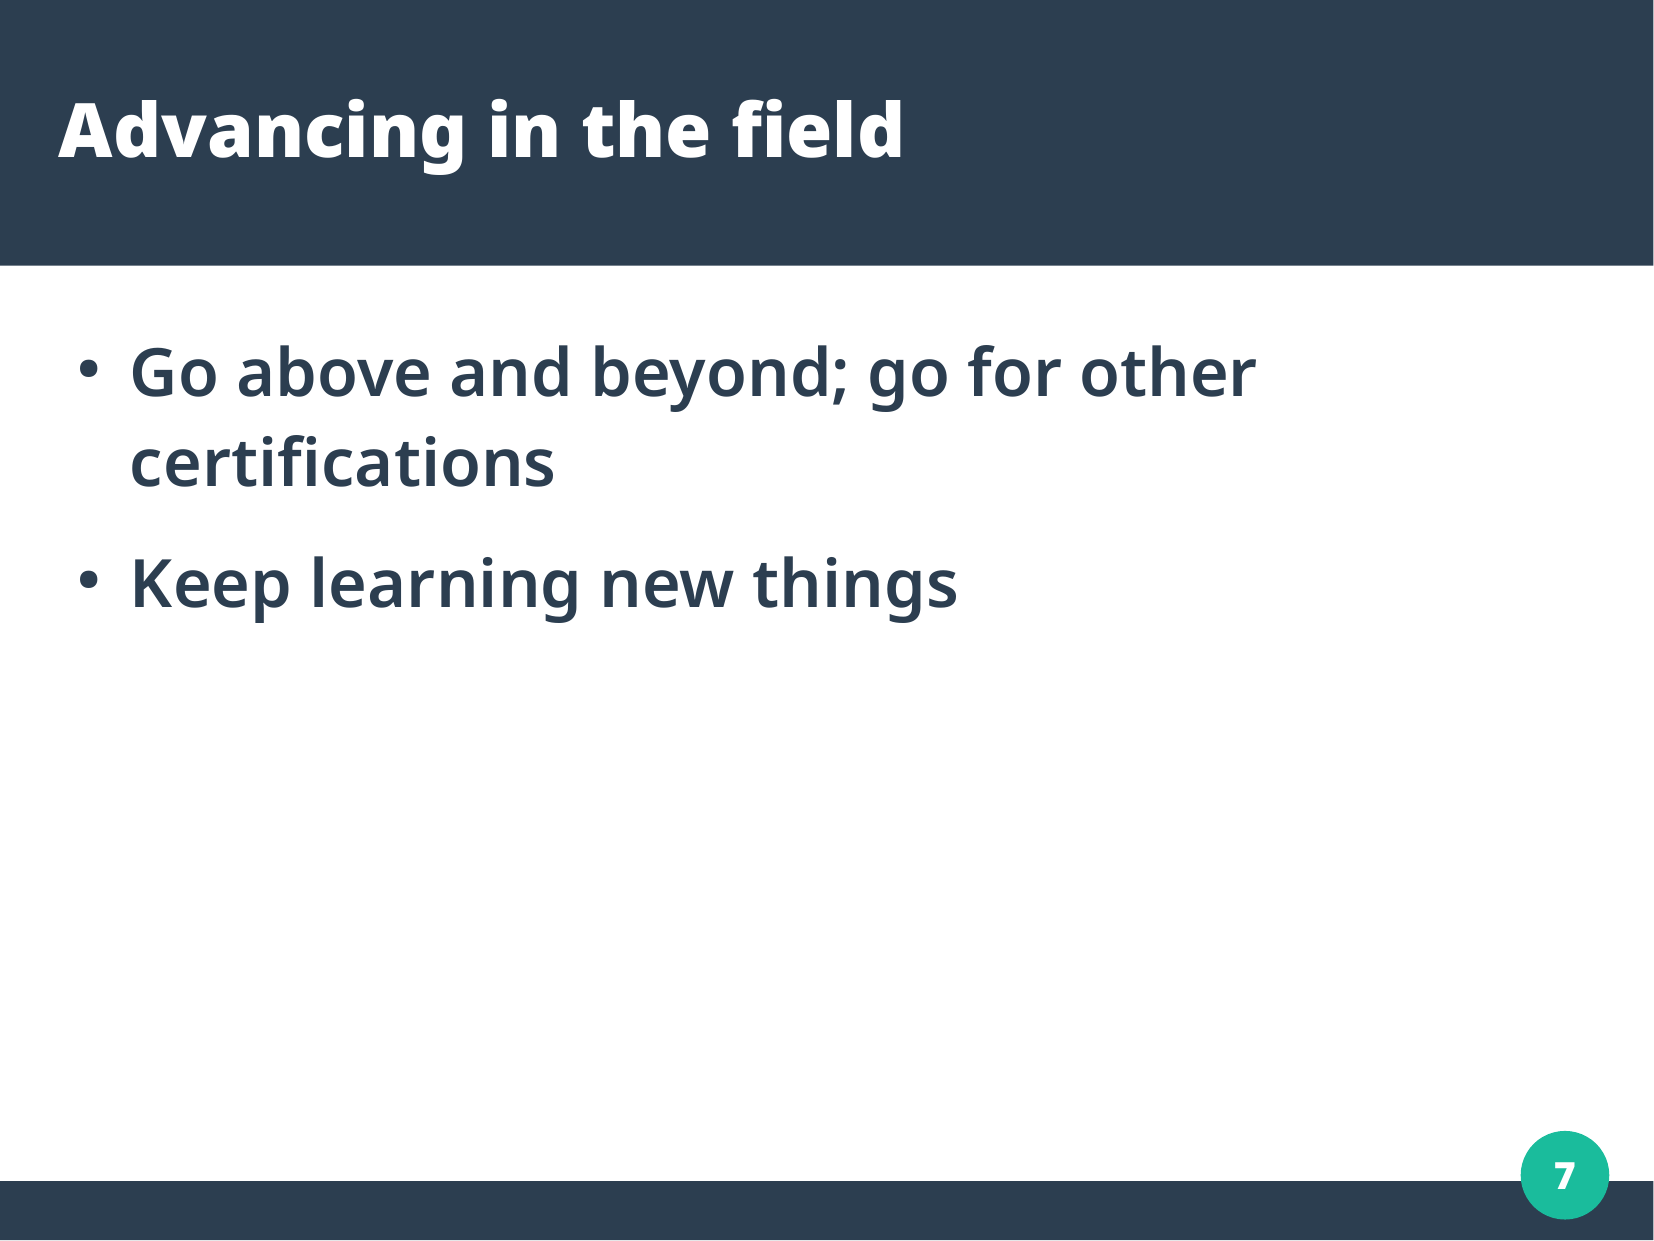

# Advancing in the field
Go above and beyond; go for other certifications
Keep learning new things
7